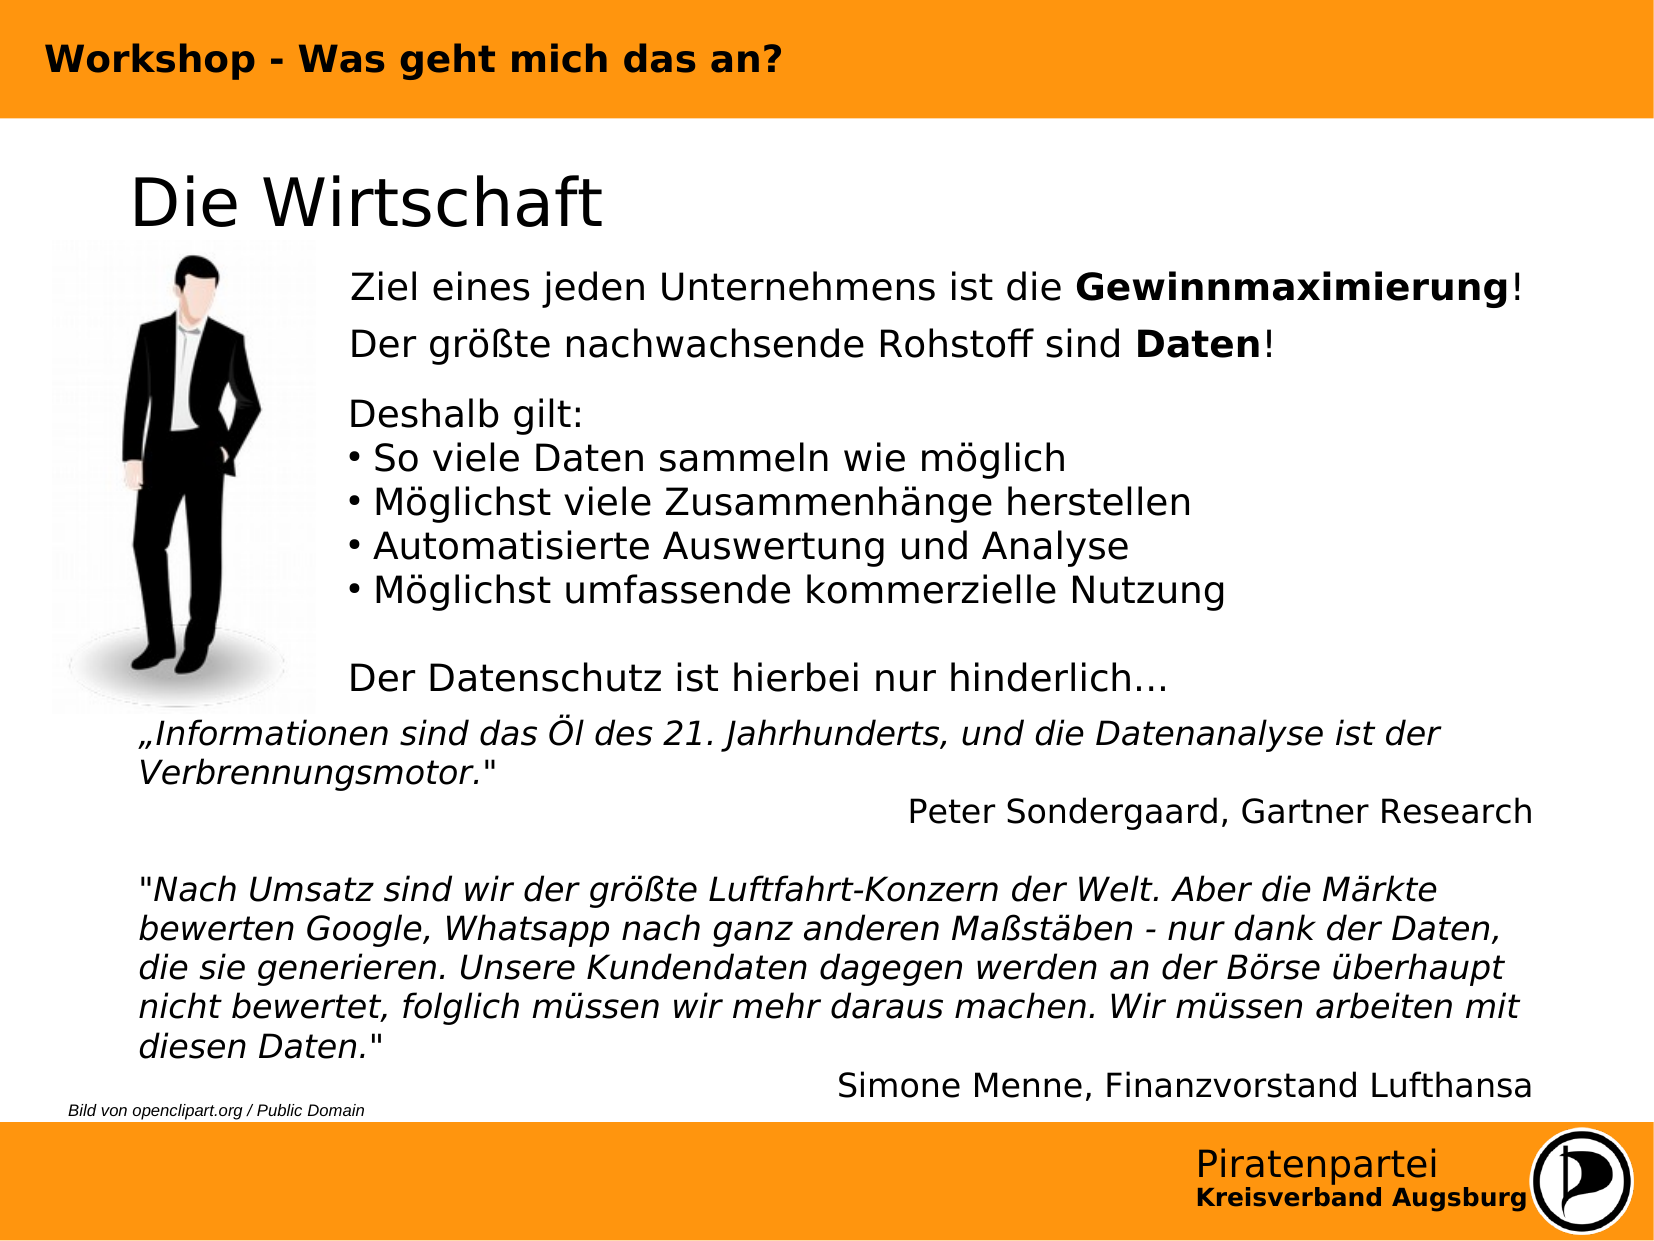

Workshop - Was geht mich das an?
Die Wirtschaft
Ziel eines jeden Unternehmens ist die Gewinnmaximierung!
Der größte nachwachsende Rohstoff sind Daten!
Deshalb gilt:
 So viele Daten sammeln wie möglich
 Möglichst viele Zusammenhänge herstellen
 Automatisierte Auswertung und Analyse
 Möglichst umfassende kommerzielle Nutzung
Der Datenschutz ist hierbei nur hinderlich...
„Informationen sind das Öl des 21. Jahrhunderts, und die Datenanalyse ist der Verbrennungsmotor."
Peter Sondergaard, Gartner Research
"Nach Umsatz sind wir der größte Luftfahrt-Konzern der Welt. Aber die Märkte bewerten Google, Whatsapp nach ganz anderen Maßstäben - nur dank der Daten, die sie generieren. Unsere Kundendaten dagegen werden an der Börse überhaupt nicht bewertet, folglich müssen wir mehr daraus machen. Wir müssen arbeiten mit diesen Daten."
Simone Menne, Finanzvorstand Lufthansa
Bild von openclipart.org / Public Domain